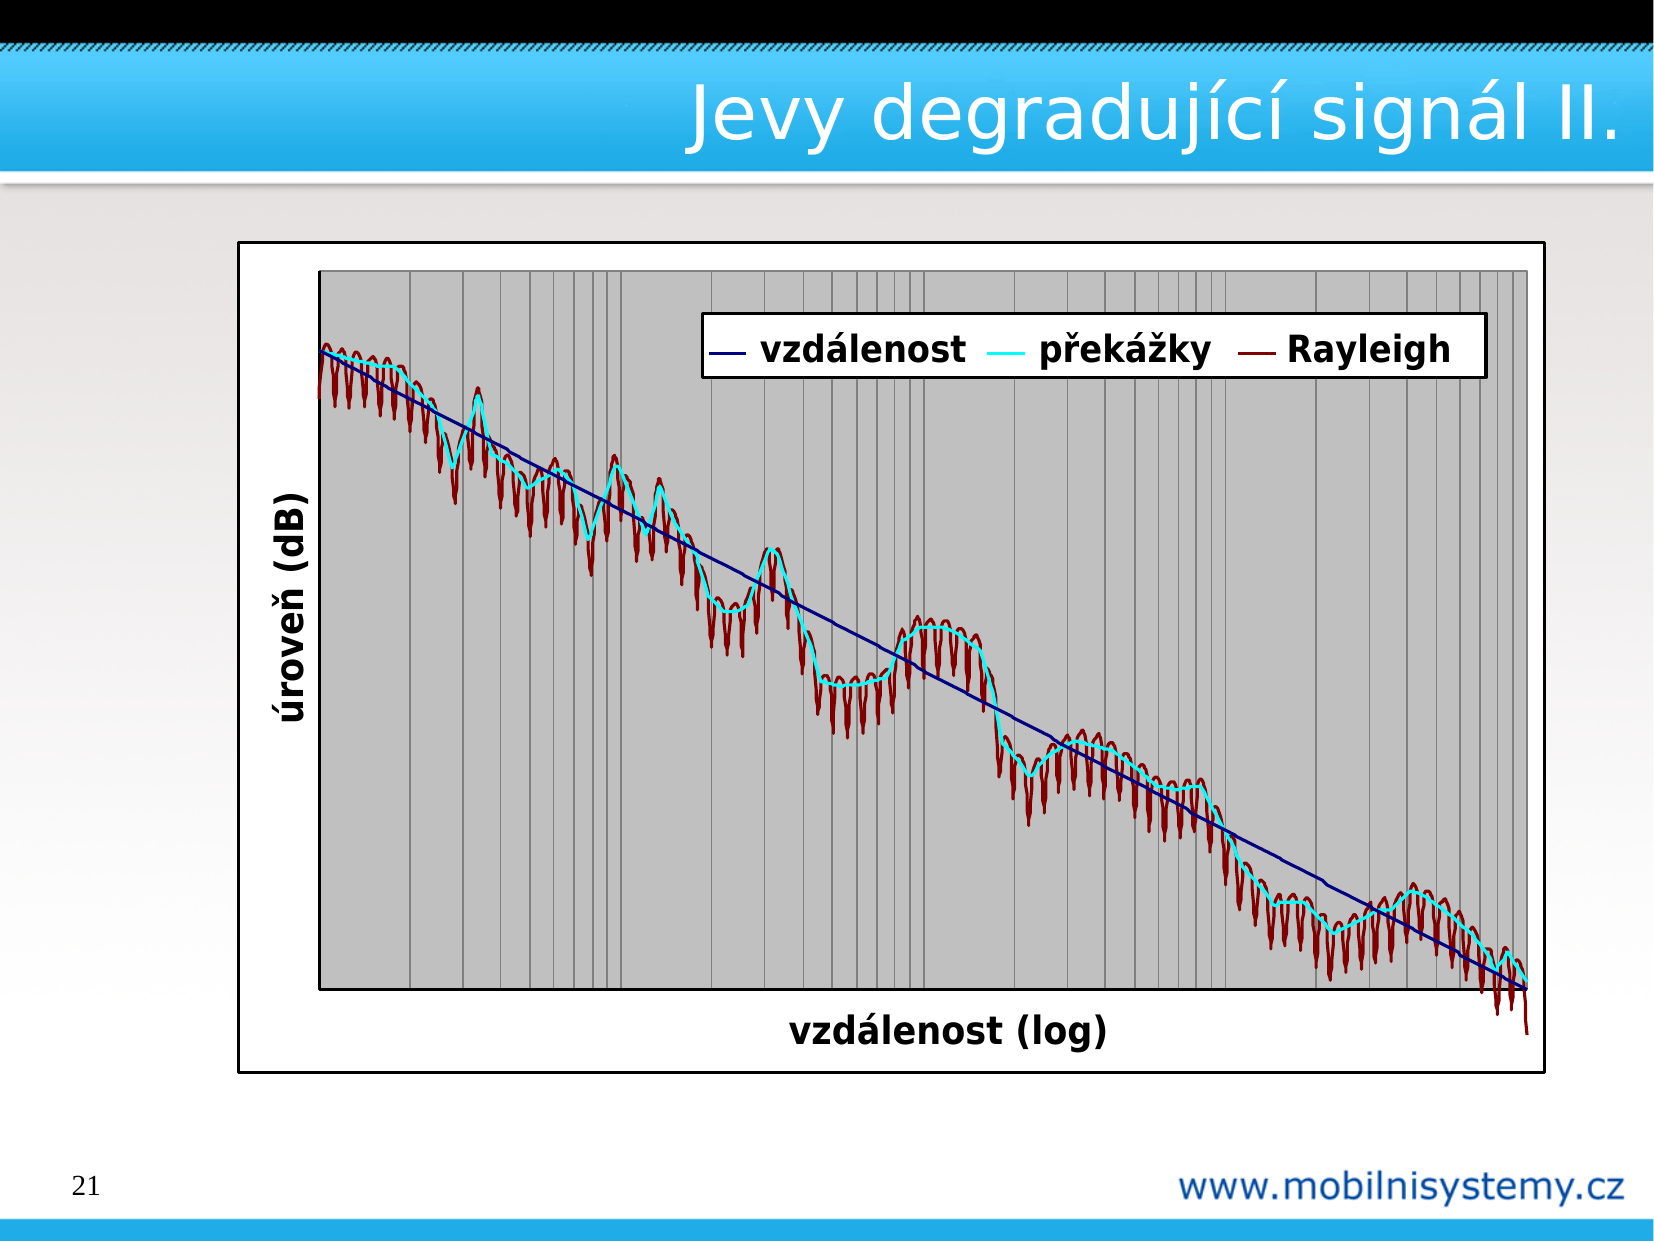

# Jevy degradující signál II.
vzdálenost
překážky
Rayleigh
úroveň (dB)
vzdálenost (log)
21